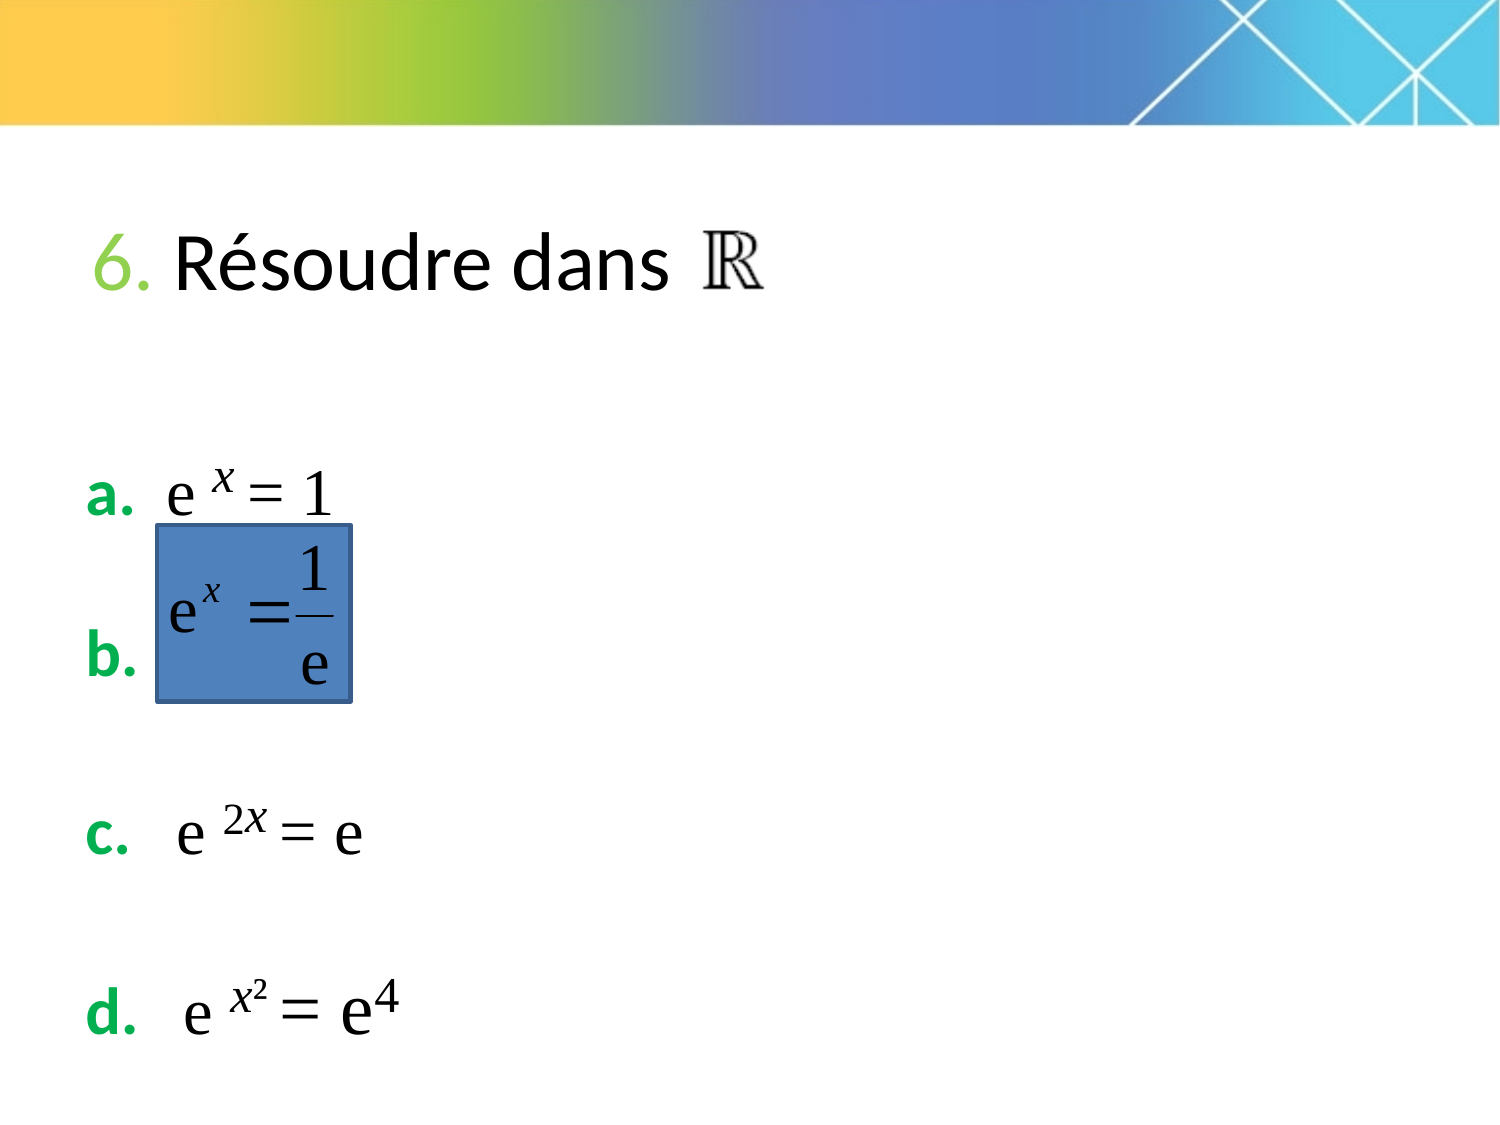

# 6. Résoudre dans
a. e x = 1
b.
c. e 2x = e
d. e x² = e4